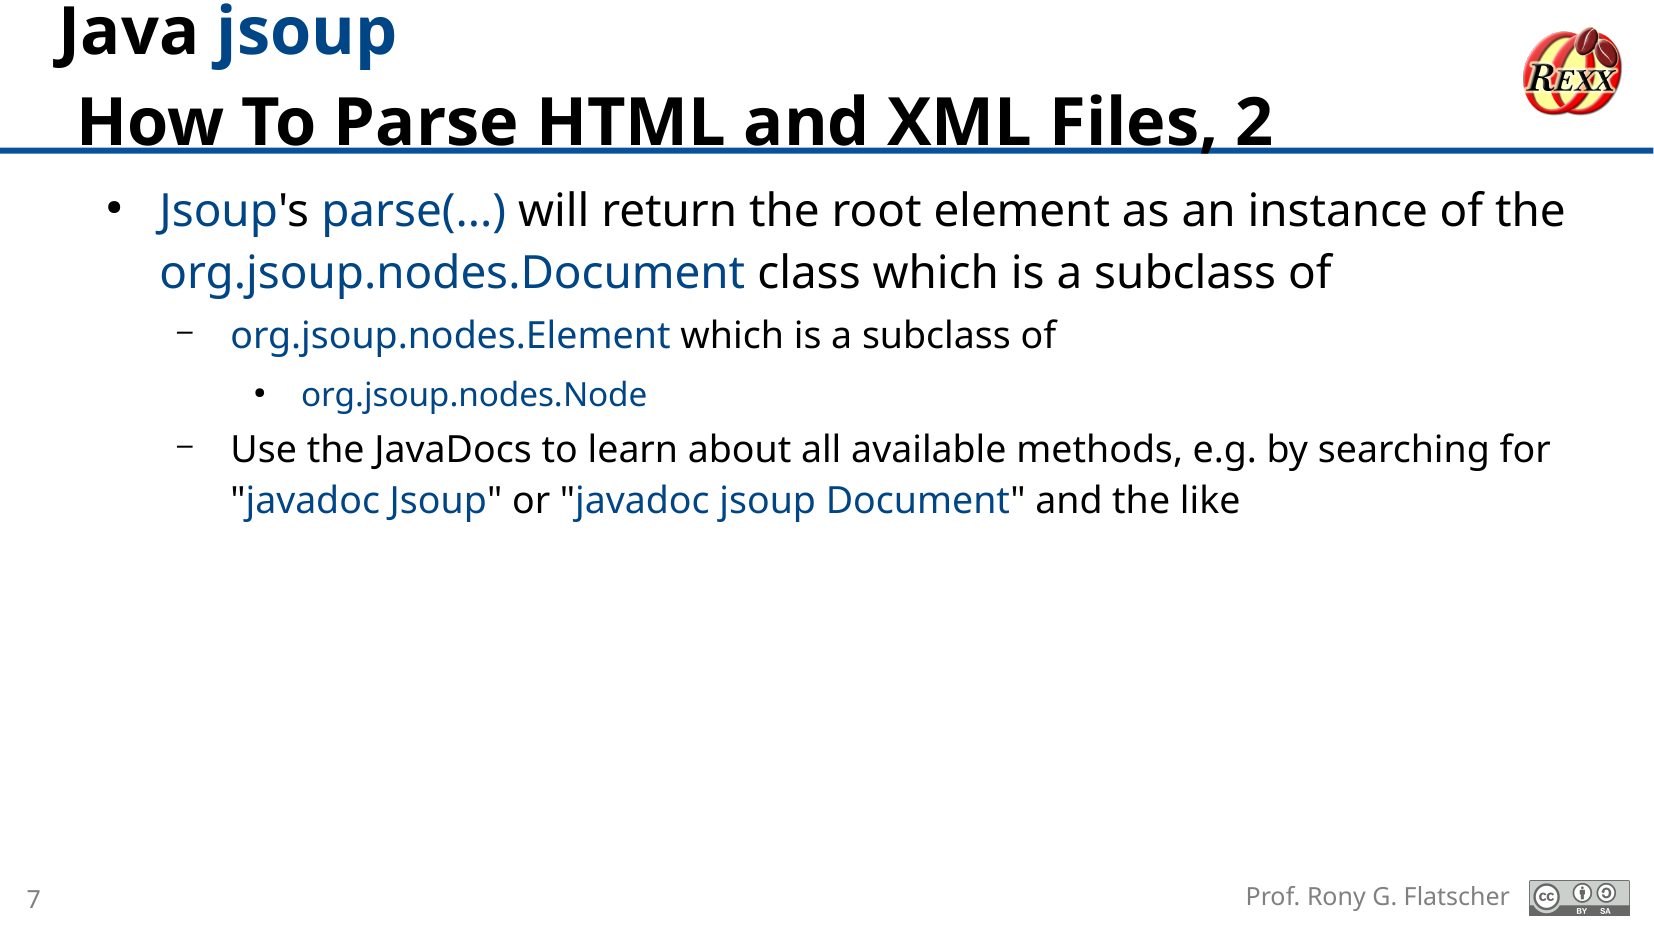

# Java jsoup How To Parse HTML and XML Files, 2
Jsoup's parse(...) will return the root element as an instance of the org.jsoup.nodes.Document class which is a subclass of
org.jsoup.nodes.Element which is a subclass of
org.jsoup.nodes.Node
Use the JavaDocs to learn about all available methods, e.g. by searching for "javadoc Jsoup" or "javadoc jsoup Document" and the like